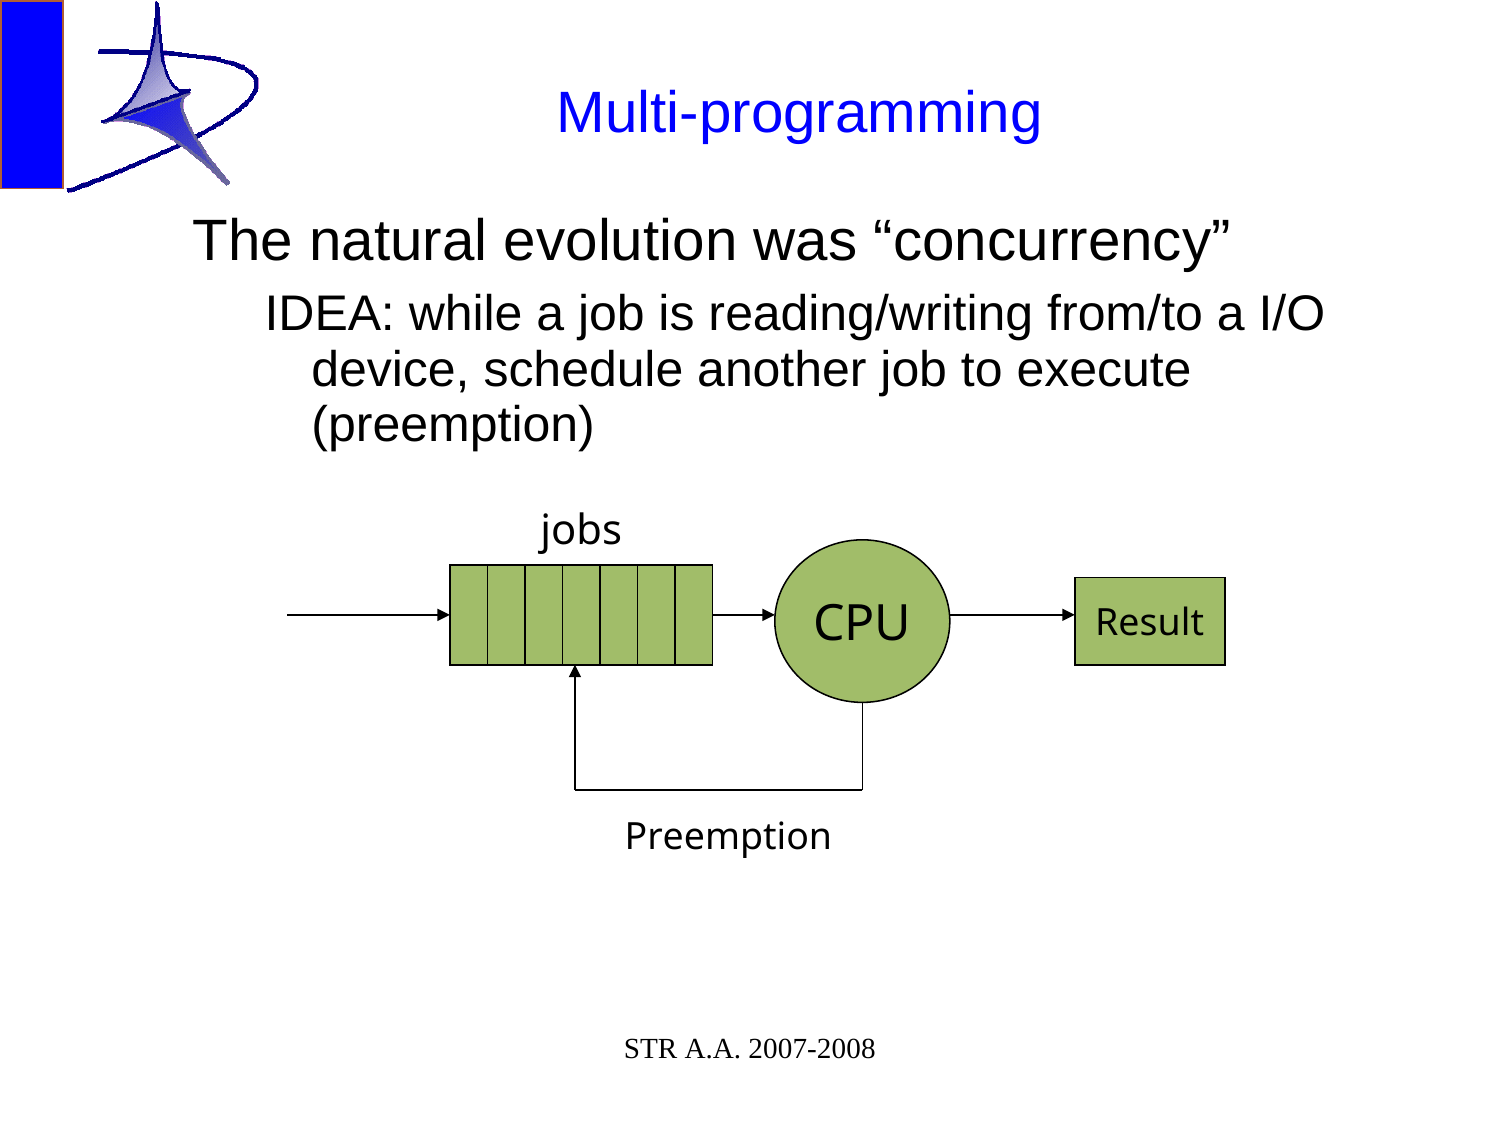

# Multi-programming
The natural evolution was “concurrency”
IDEA: while a job is reading/writing from/to a I/O device, schedule another job to execute (preemption)
jobs
CPU
Result
Preemption
STR A.A. 2007-2008